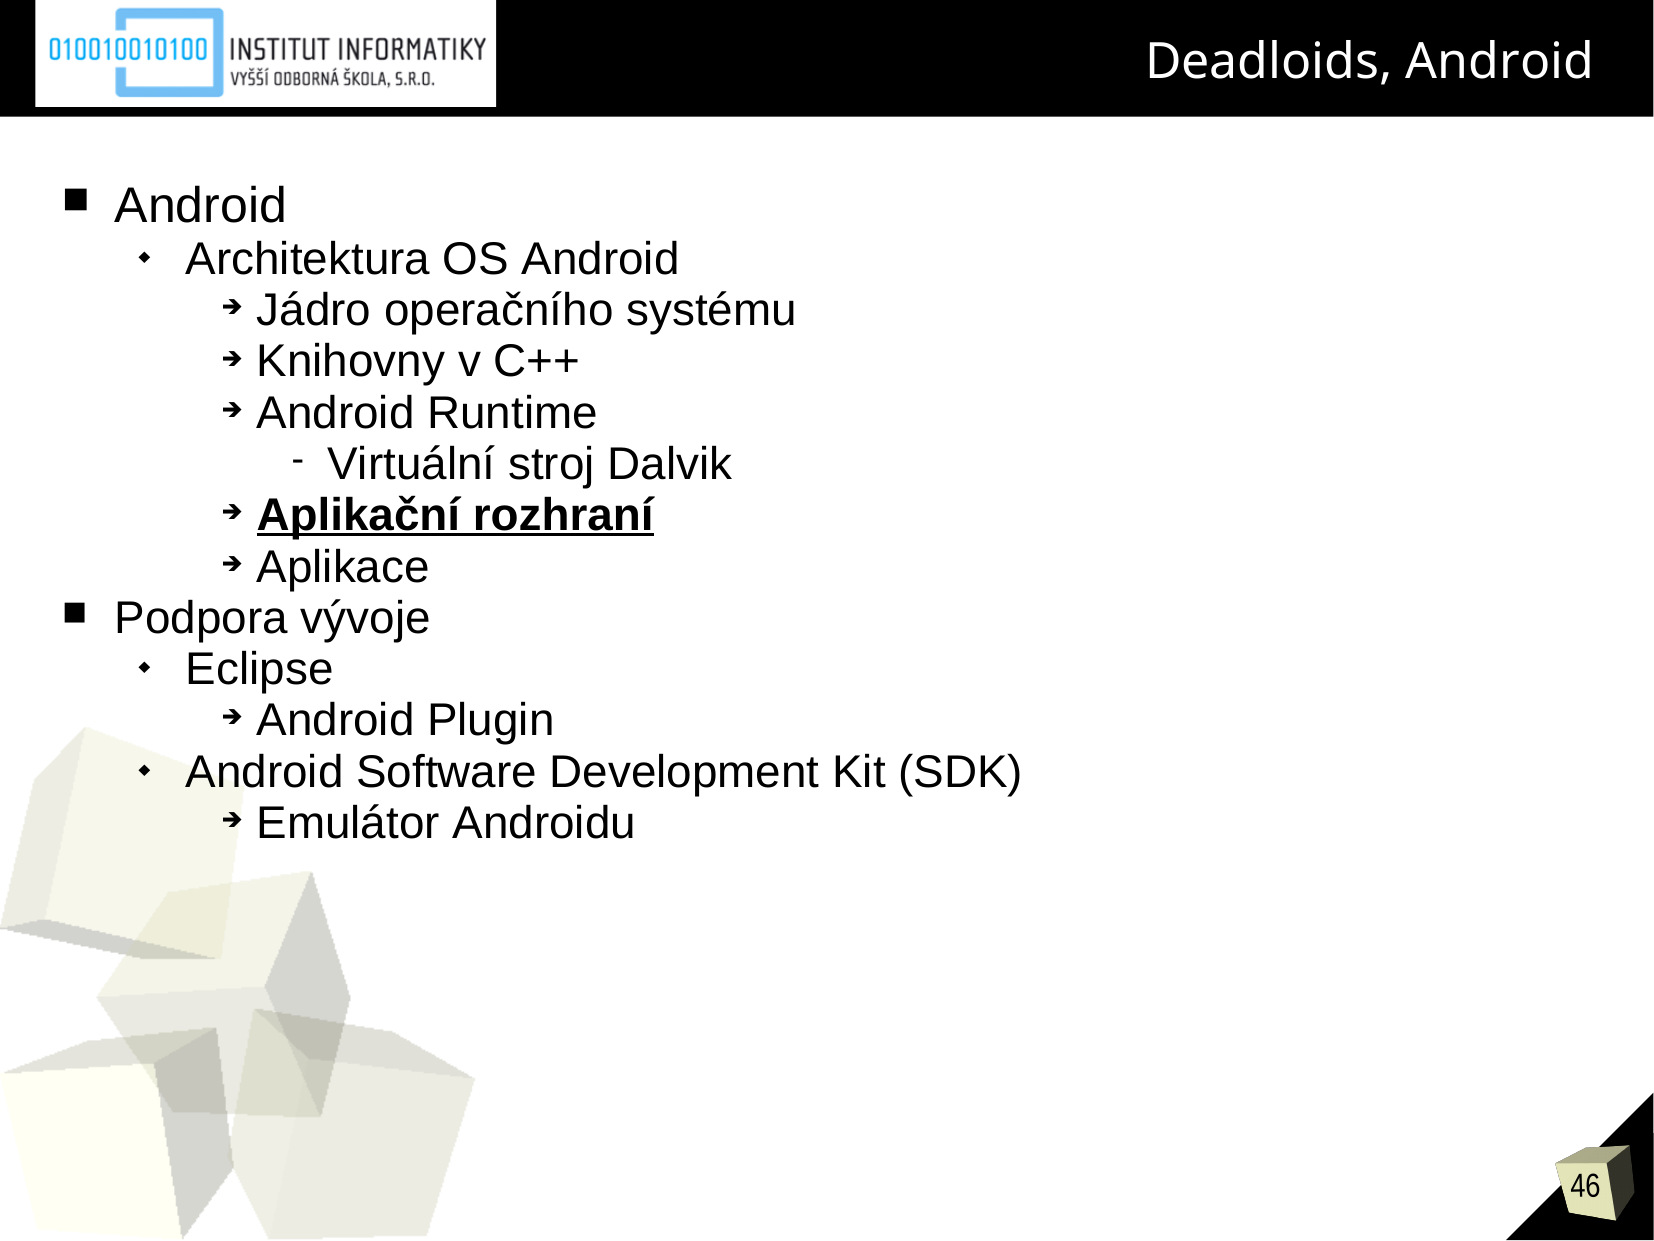

# Deadloids, Android
Android
Architektura OS Android
Jádro operačního systému
Knihovny v C++
Android Runtime
Virtuální stroj Dalvik
Aplikační rozhraní
Aplikace
Podpora vývoje
Eclipse
Android Plugin
Android Software Development Kit (SDK)
Emulátor Androidu